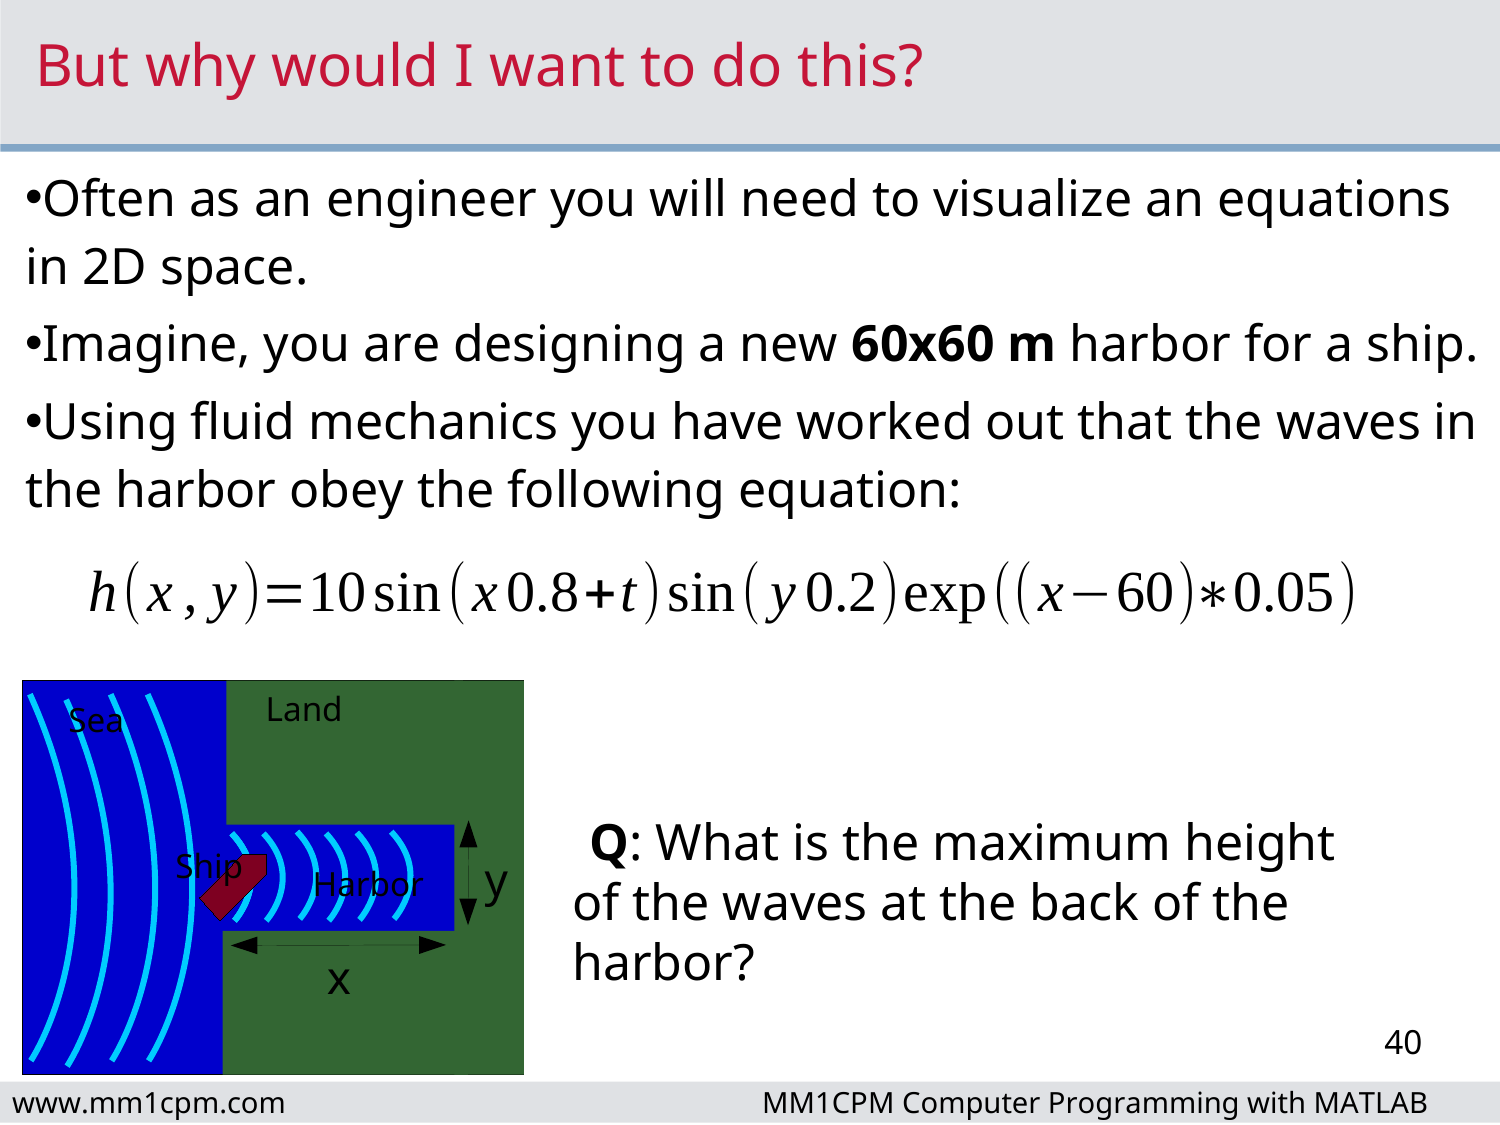

# But why would I want to do this?
Often as an engineer you will need to visualize an equations in 2D space.
Imagine, you are designing a new 60x60 m harbor for a ship.
Using fluid mechanics you have worked out that the waves in the harbor obey the following equation:
Land
Sea
Ship
y
Harbor
x
Q: What is the maximum height of the waves at the back of the harbor?